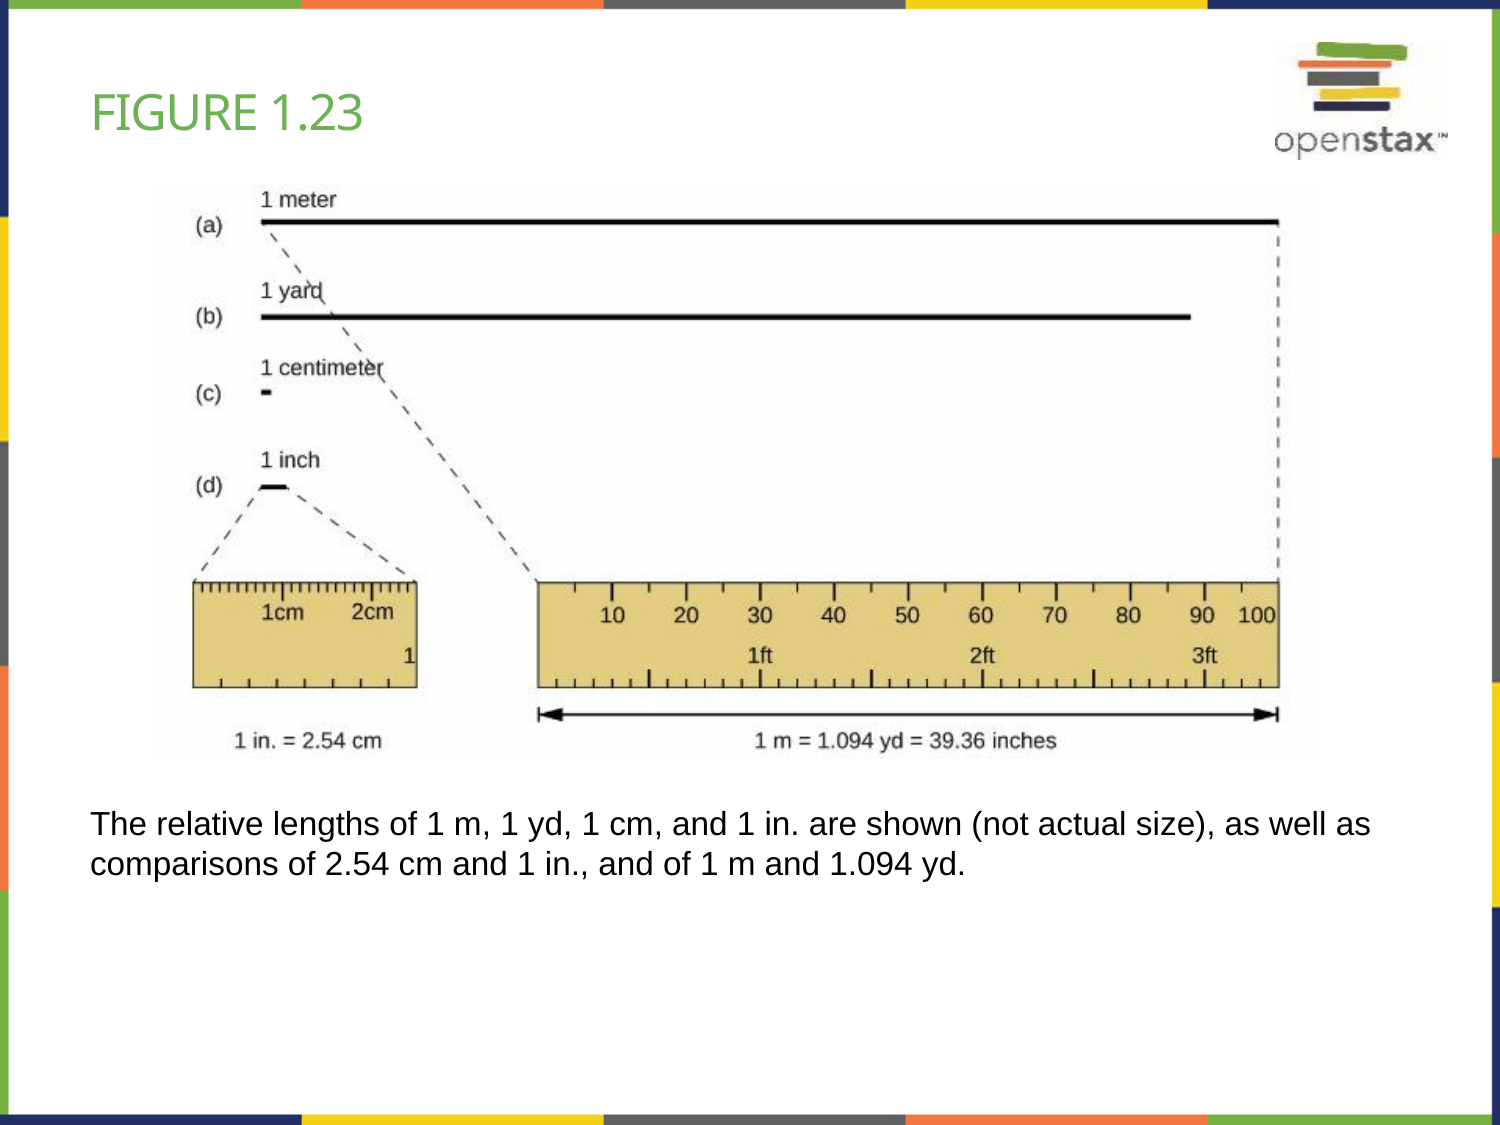

# Figure 1.23
The relative lengths of 1 m, 1 yd, 1 cm, and 1 in. are shown (not actual size), as well as comparisons of 2.54 cm and 1 in., and of 1 m and 1.094 yd.